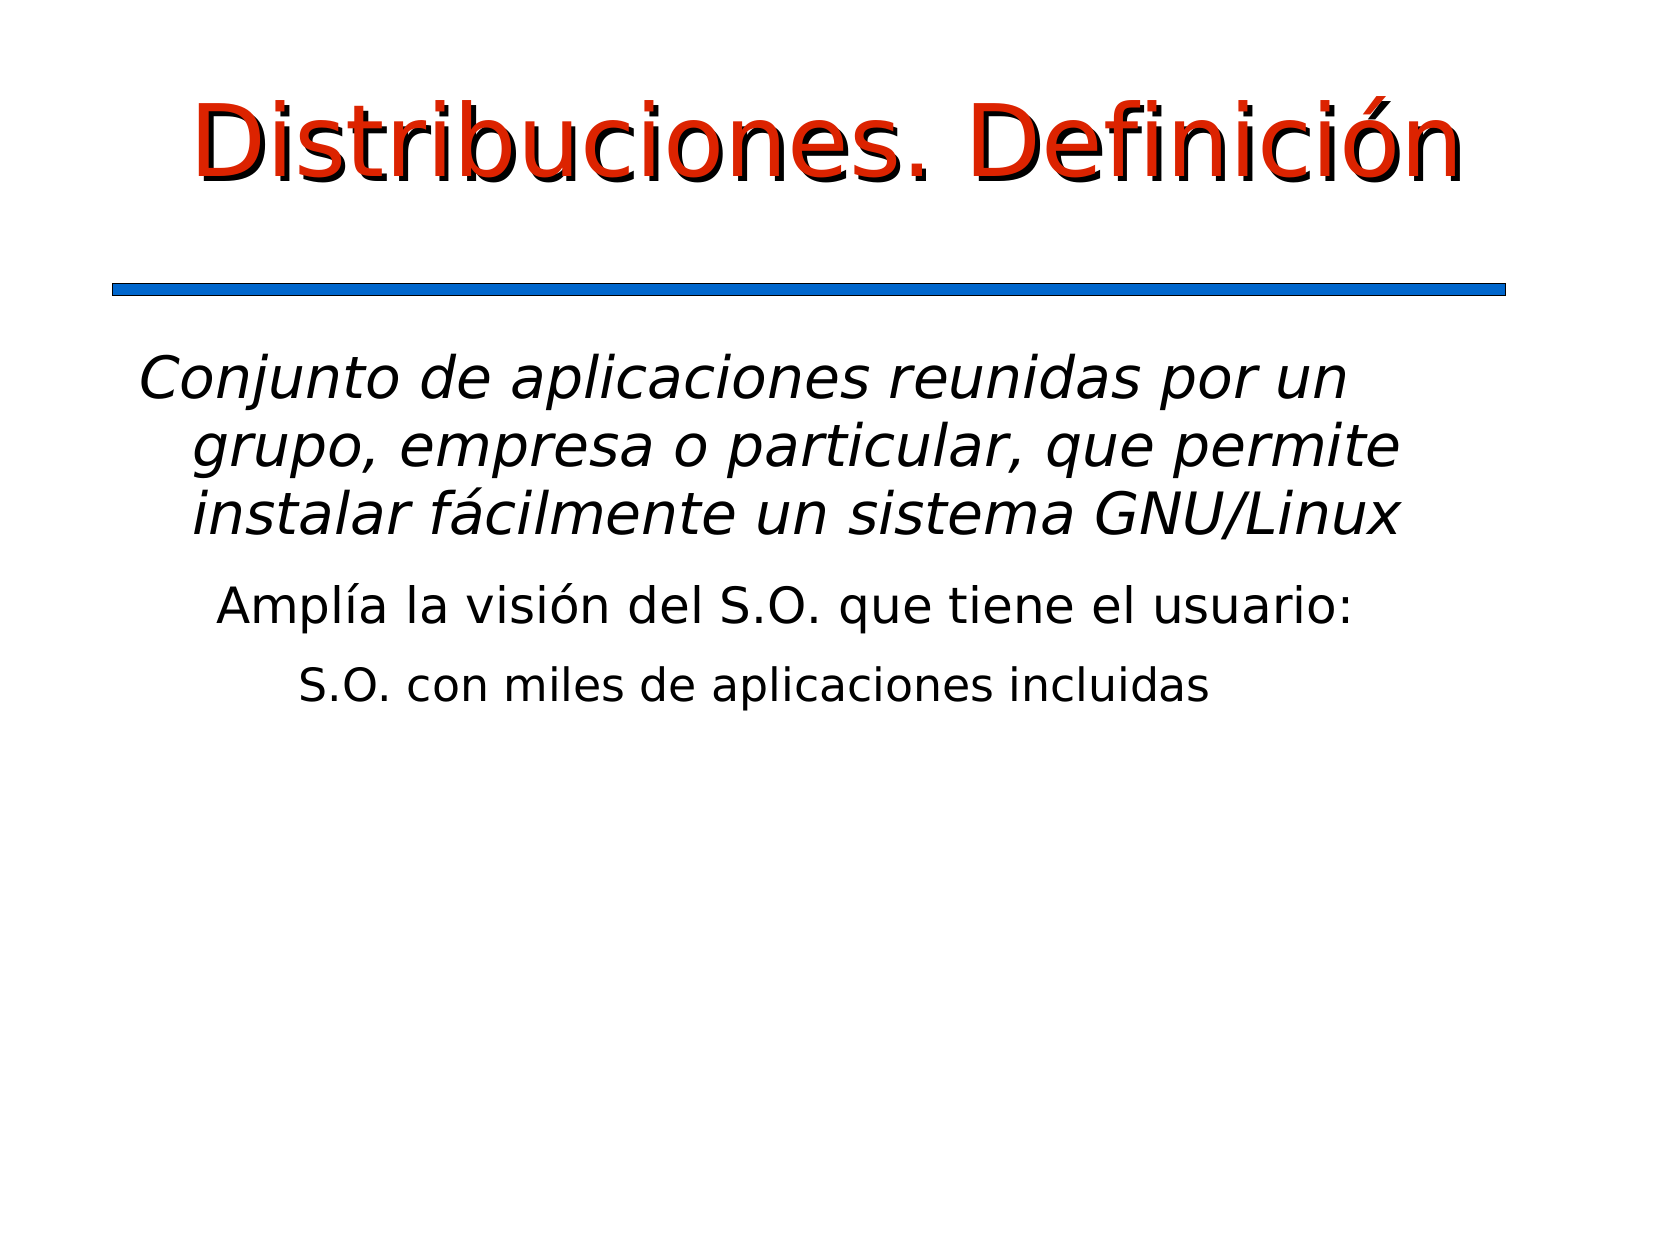

# Distribuciones. Definición
Conjunto de aplicaciones reunidas por un grupo, empresa o particular, que permite instalar fácilmente un sistema GNU/Linux
Amplía la visión del S.O. que tiene el usuario:
S.O. con miles de aplicaciones incluidas